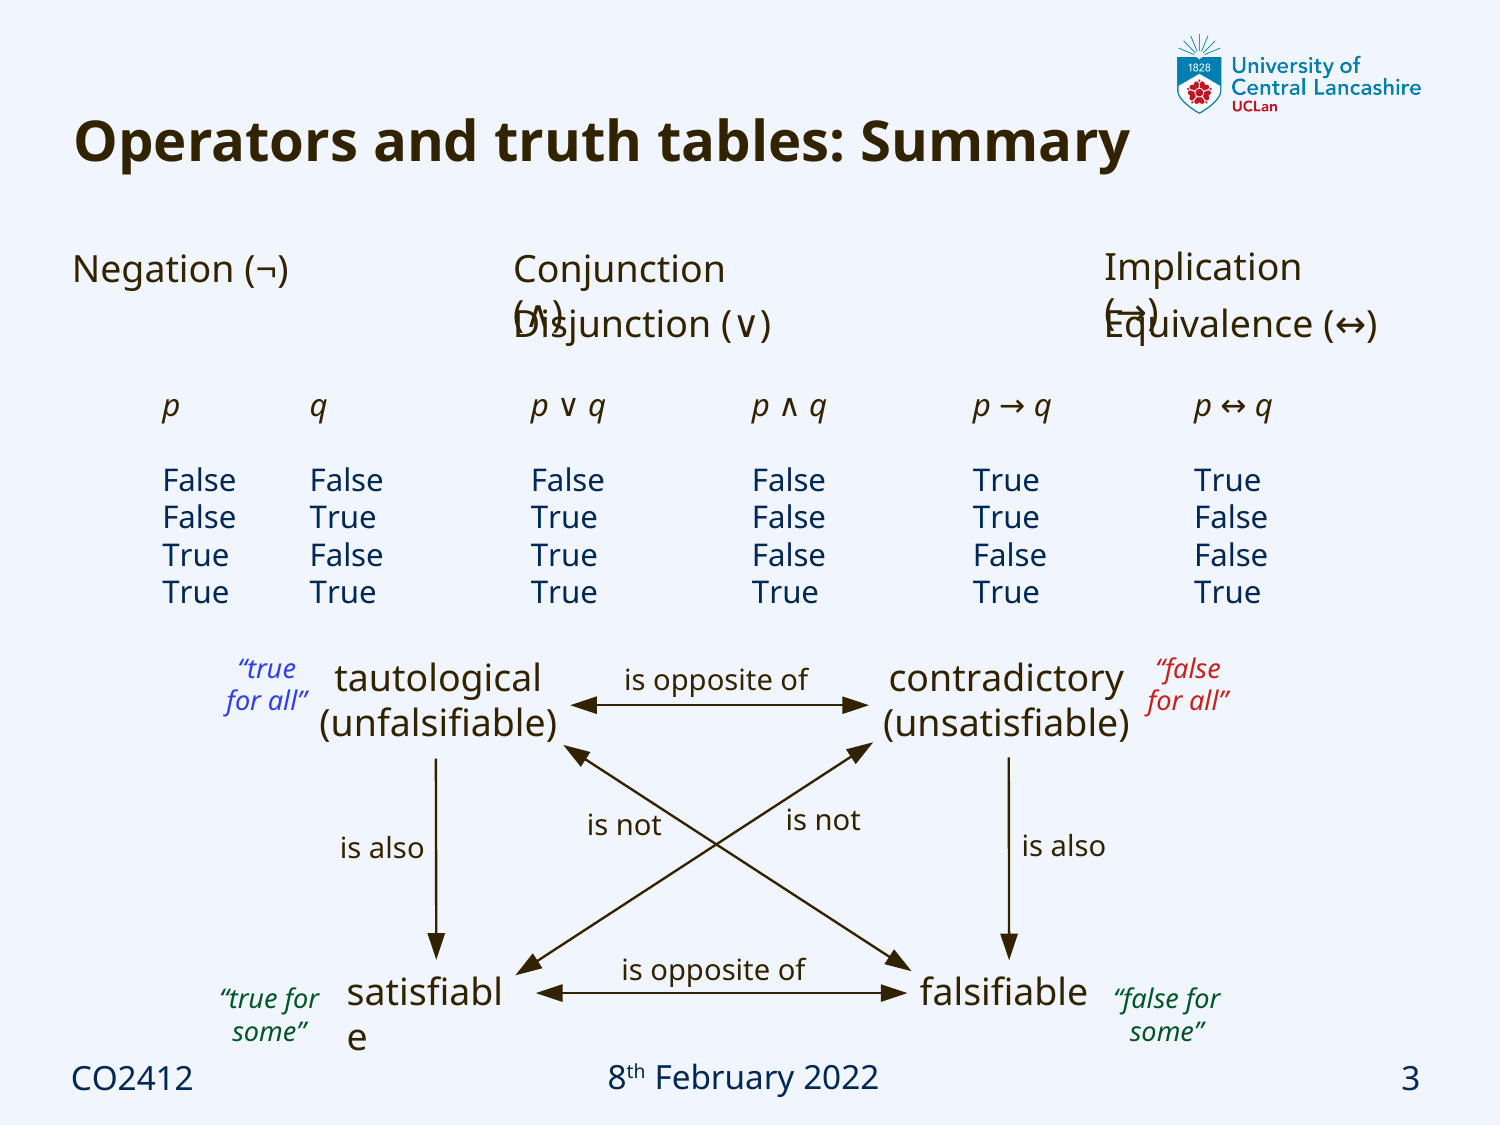

# Operators and truth tables: Summary
Implication (→)
Conjunction (∧)
Negation (¬)
Disjunction (∨)
Equivalence (↔)
p		q			p ∨ q		p ∧ q		p → q		p ↔ q
False	False		False		False		True			True
False	True			True			False		True			False
True		False		True			False		False		False
True		True			True			True			True			True
“true for all”
“false for all”
tautological
(unfalsifiable)
contradictory
(unsatisfiable)
is opposite of
is not
is not
is also
is also
is opposite of
satisfiable
falsifiable
“false for some”
“true for some”